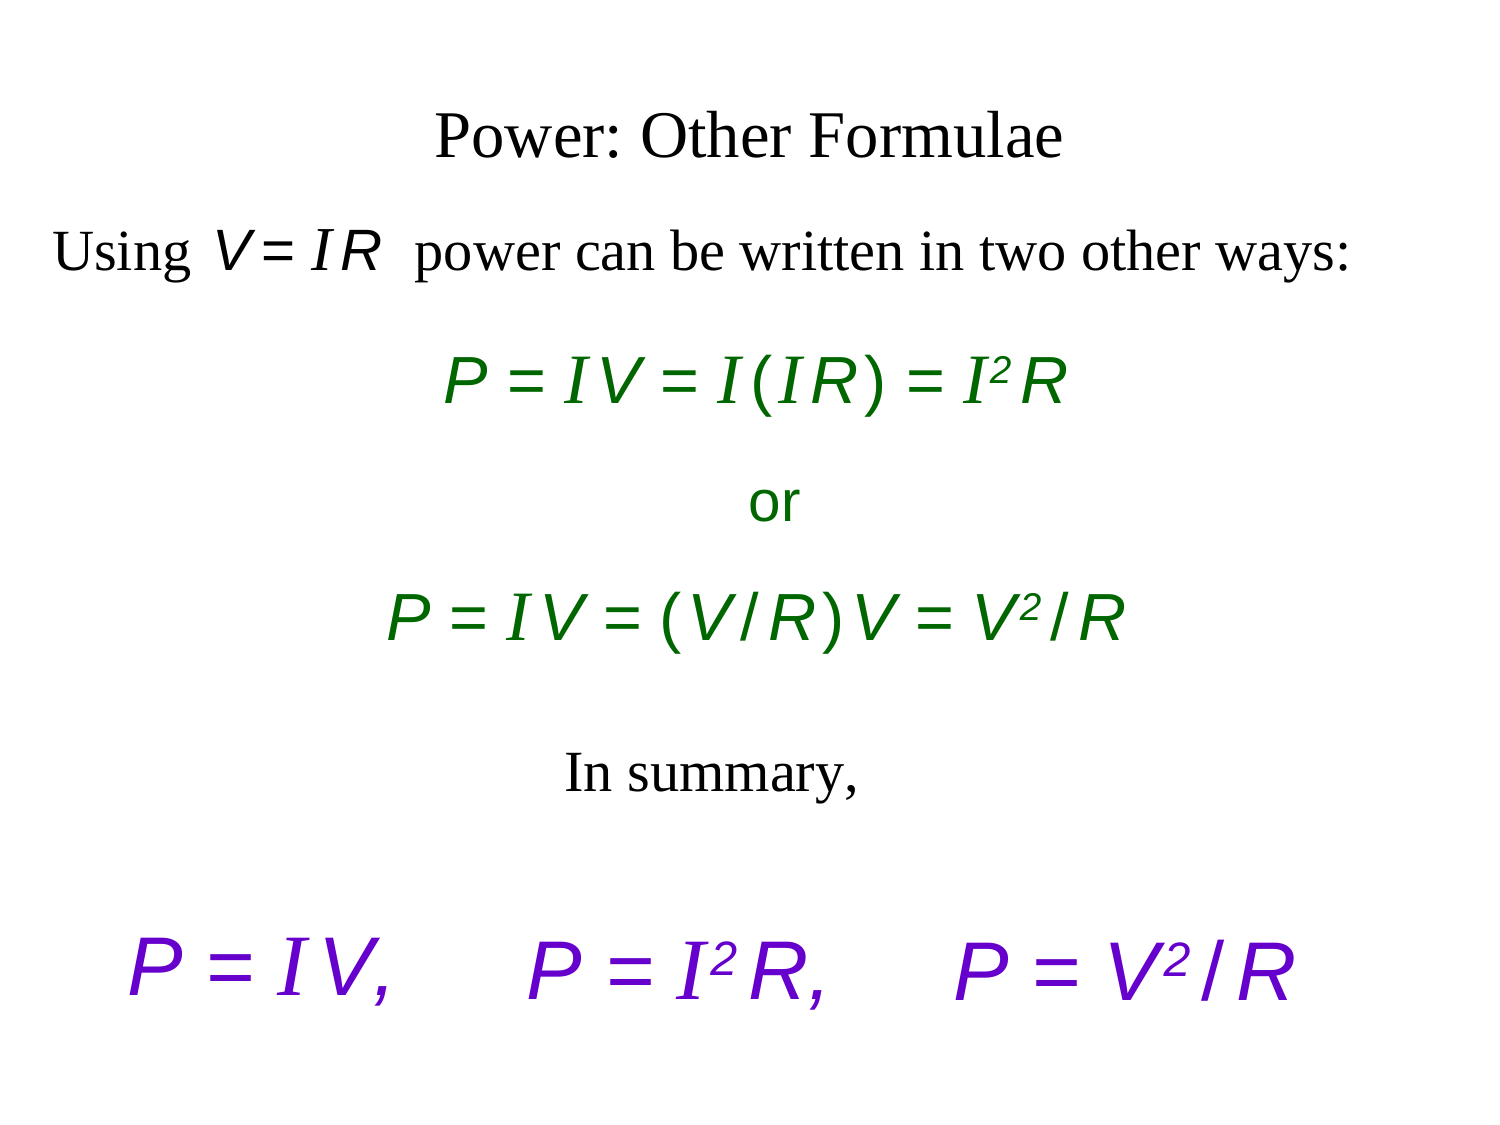

# Power: Other Formulae
Using V = I R power can be written in two other ways:
P = I V = I ( I R ) = I 2 R
 or
P = I V = ( V / R ) V = V 2 / R
In summary,
P = I V,
P = I 2 R,
P = V 2 / R